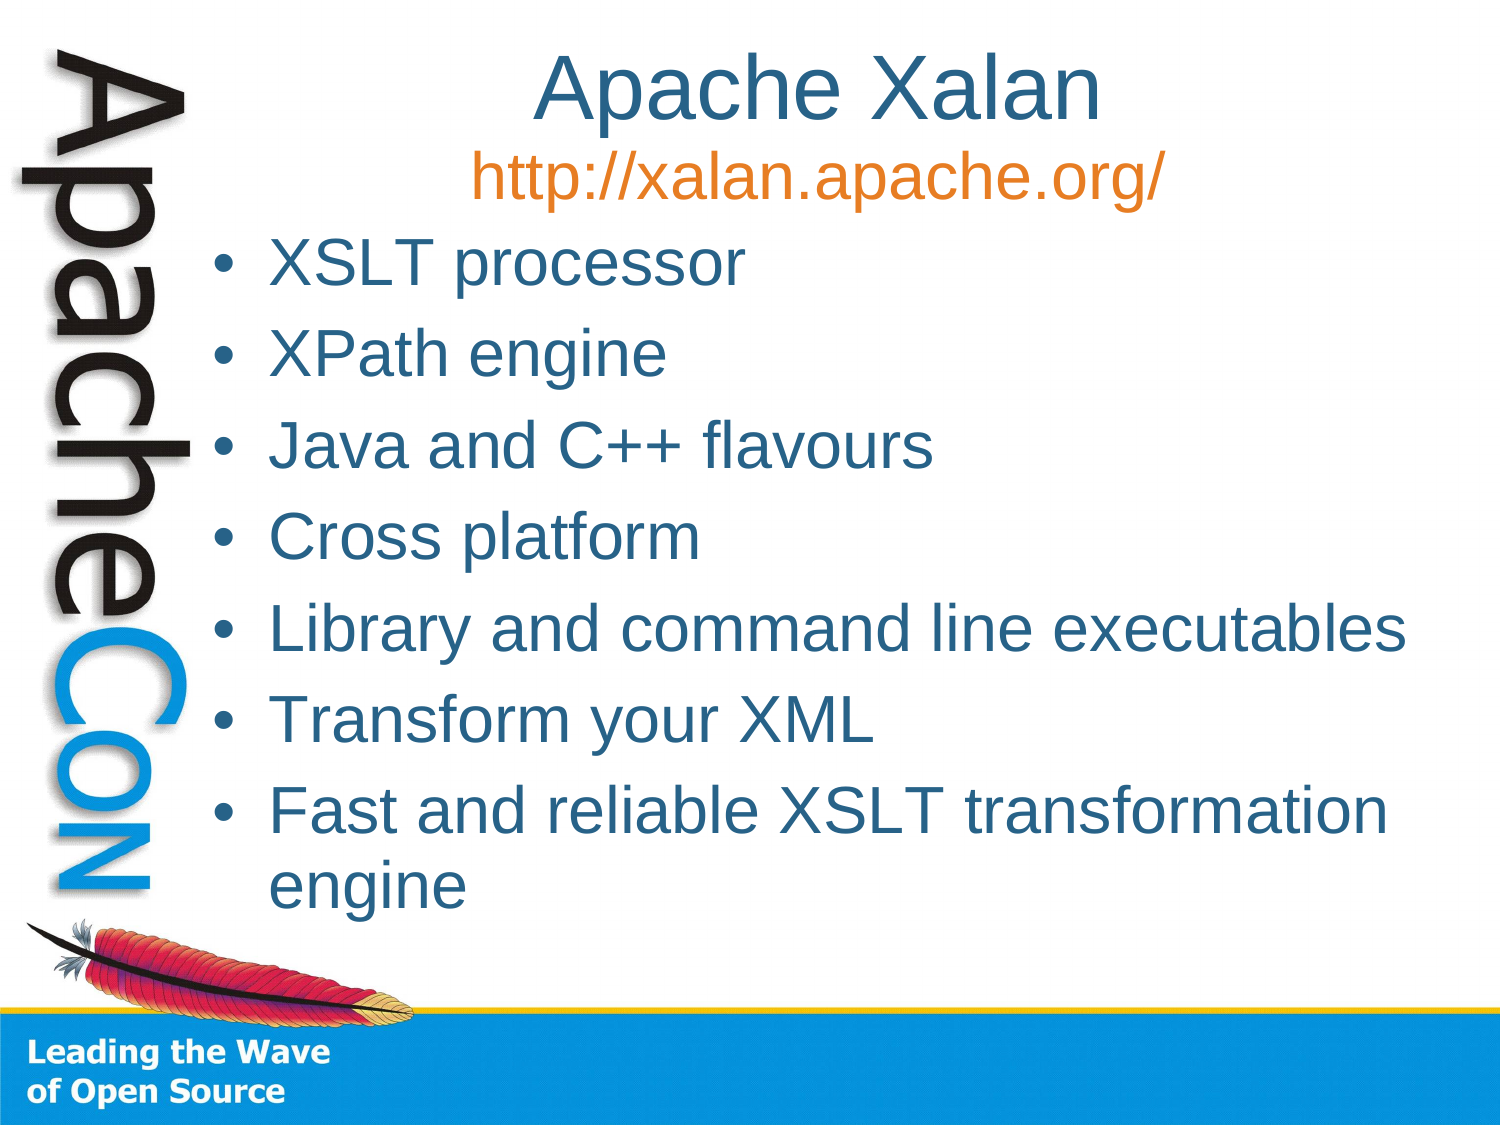

# Apache Xalan http://xalan.apache.org/
XSLT processor
XPath engine
Java and C++ flavours
Cross platform
Library and command line executables
Transform your XML
Fast and reliable XSLT transformation engine